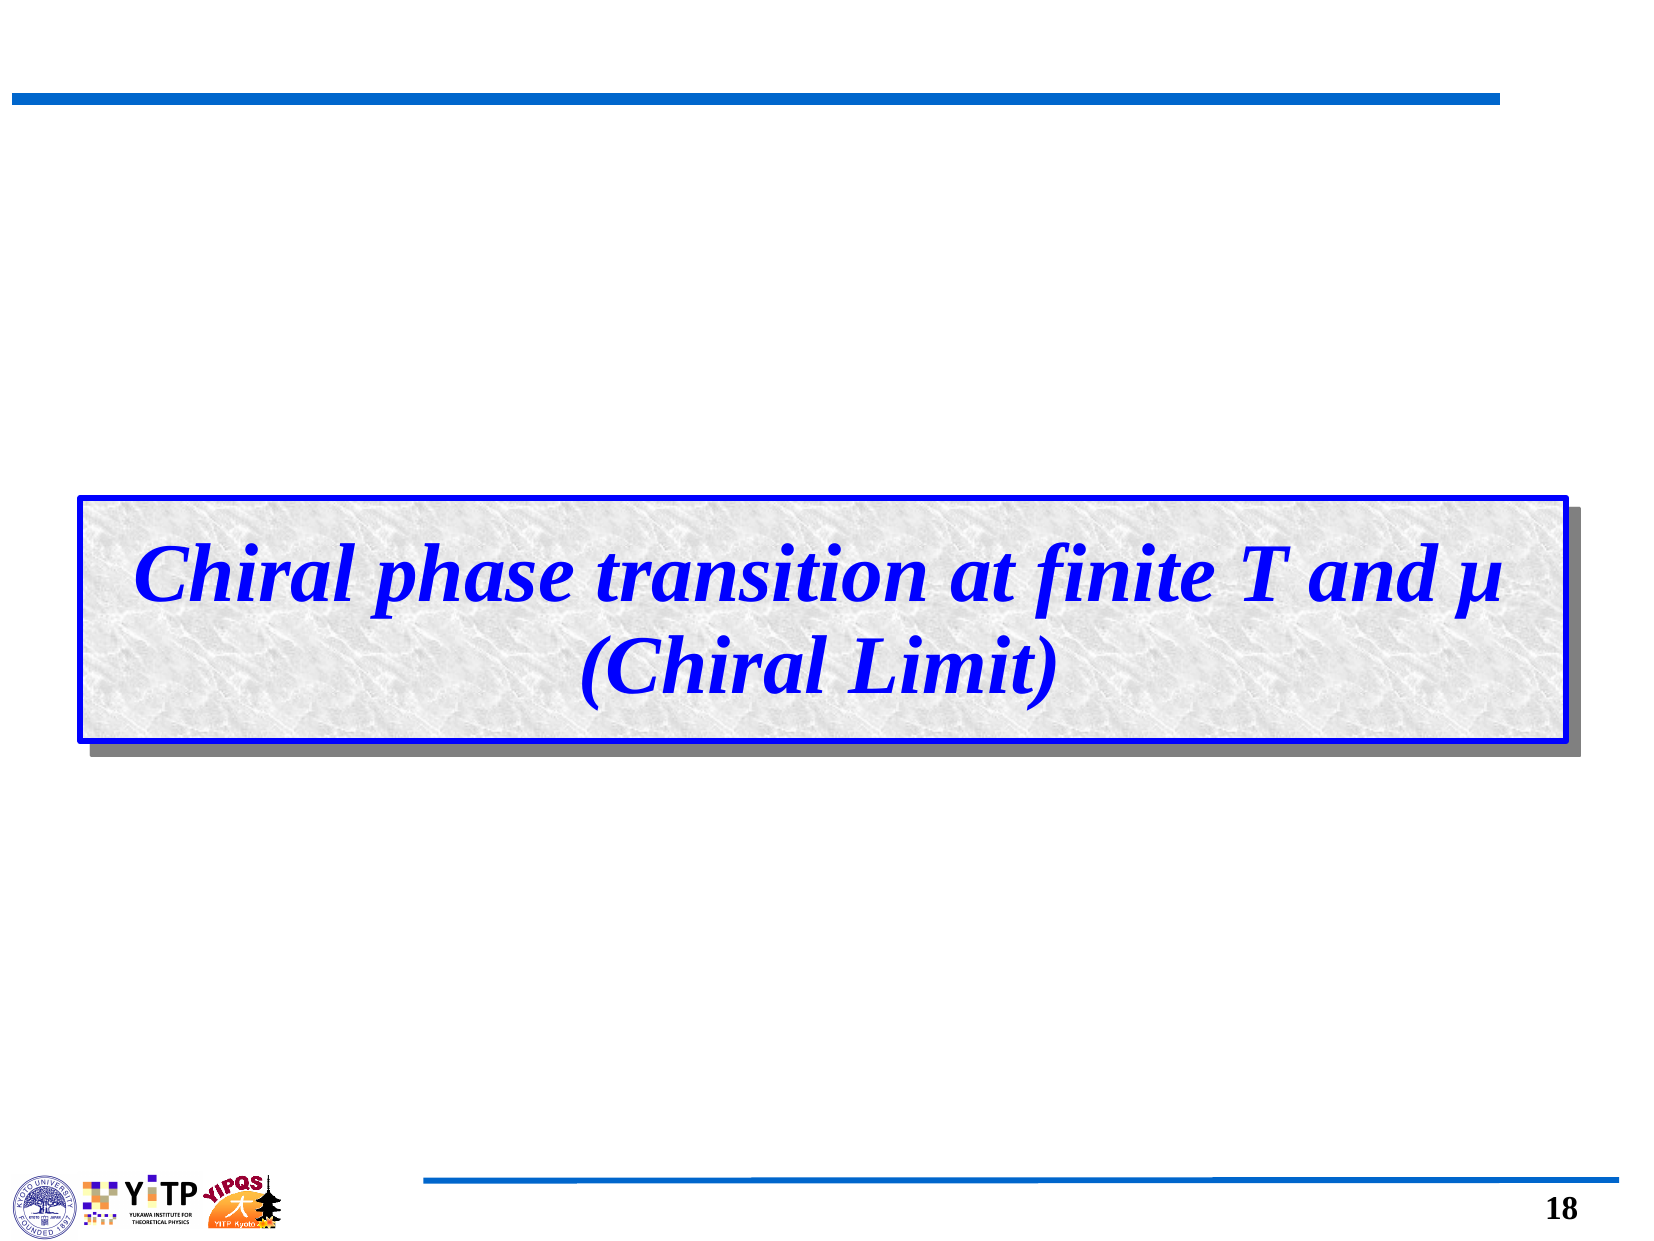

Chiral phase transition at finite T and μ
(Chiral Limit)